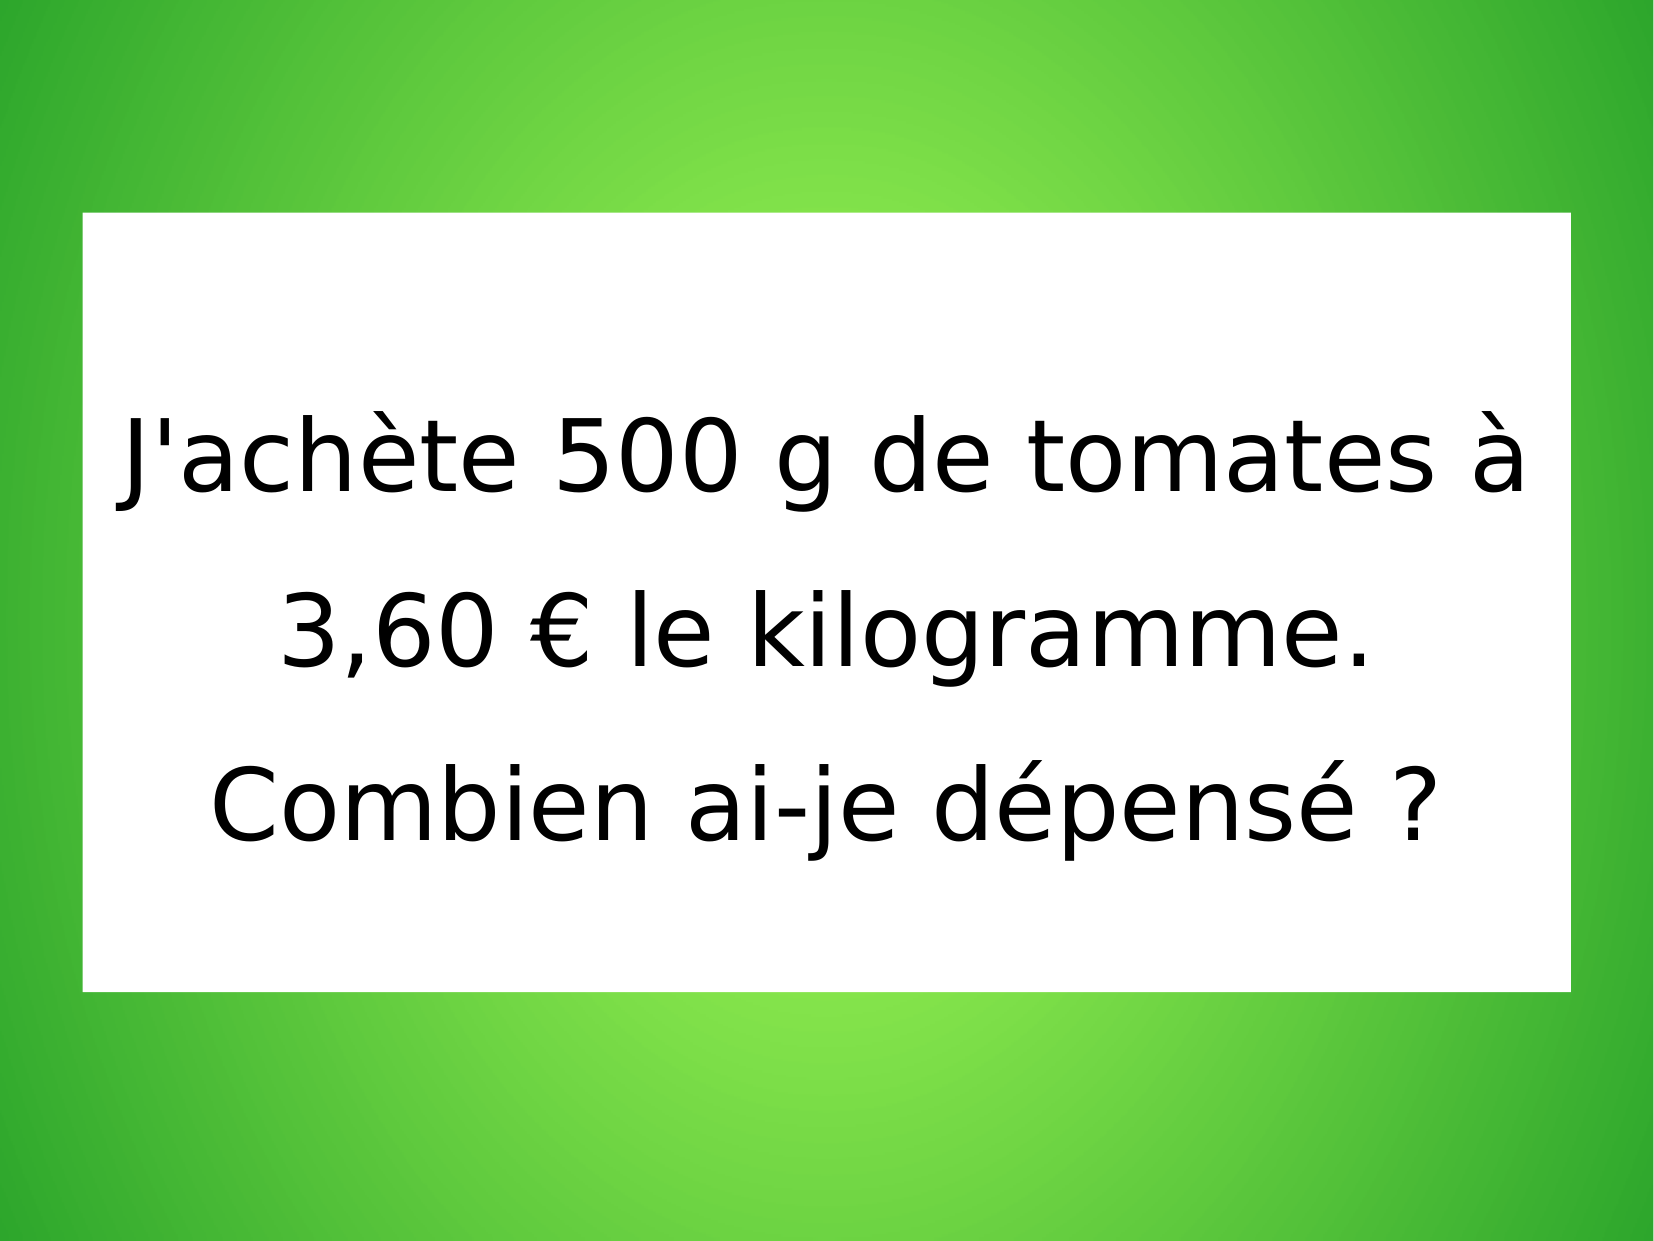

# J'achète 500 g de tomates à 3,60 € le kilogramme. Combien ai-je dépensé ?